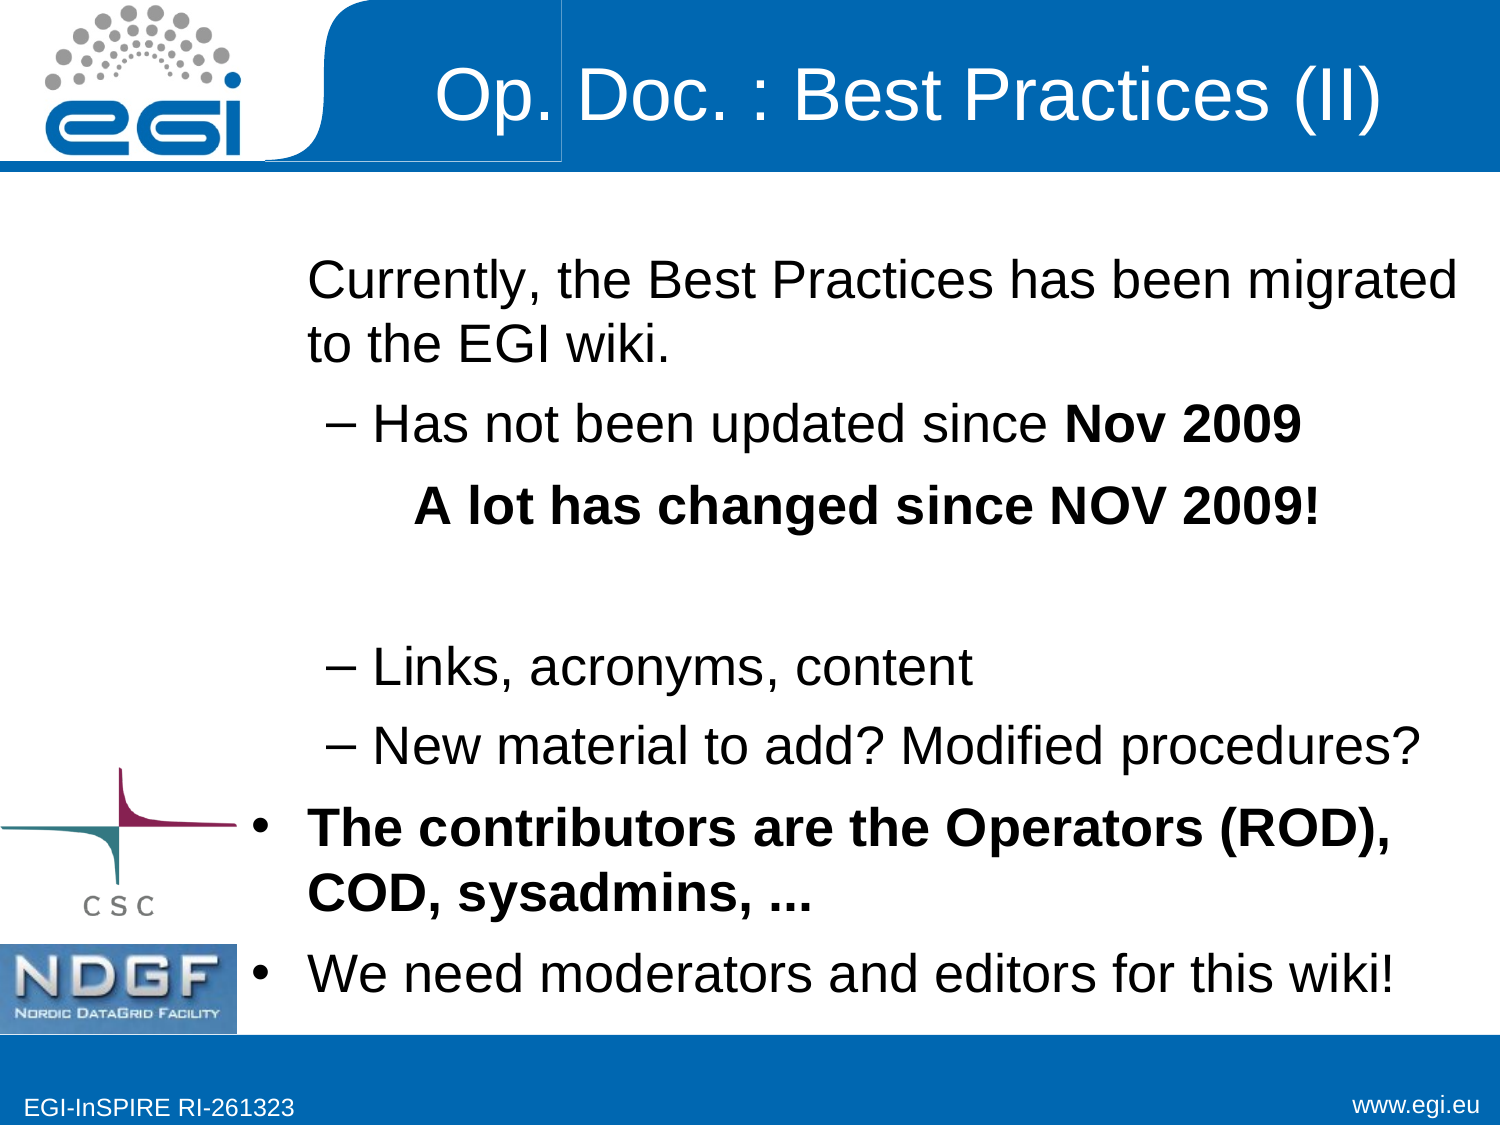

# Op. Doc. : Best Practices (II)
Currently, the Best Practices has been migrated to the EGI wiki.
Has not been updated since Nov 2009
A lot has changed since NOV 2009!
Links, acronyms, content
New material to add? Modified procedures?
The contributors are the Operators (ROD), COD, sysadmins, ...
We need moderators and editors for this wiki!